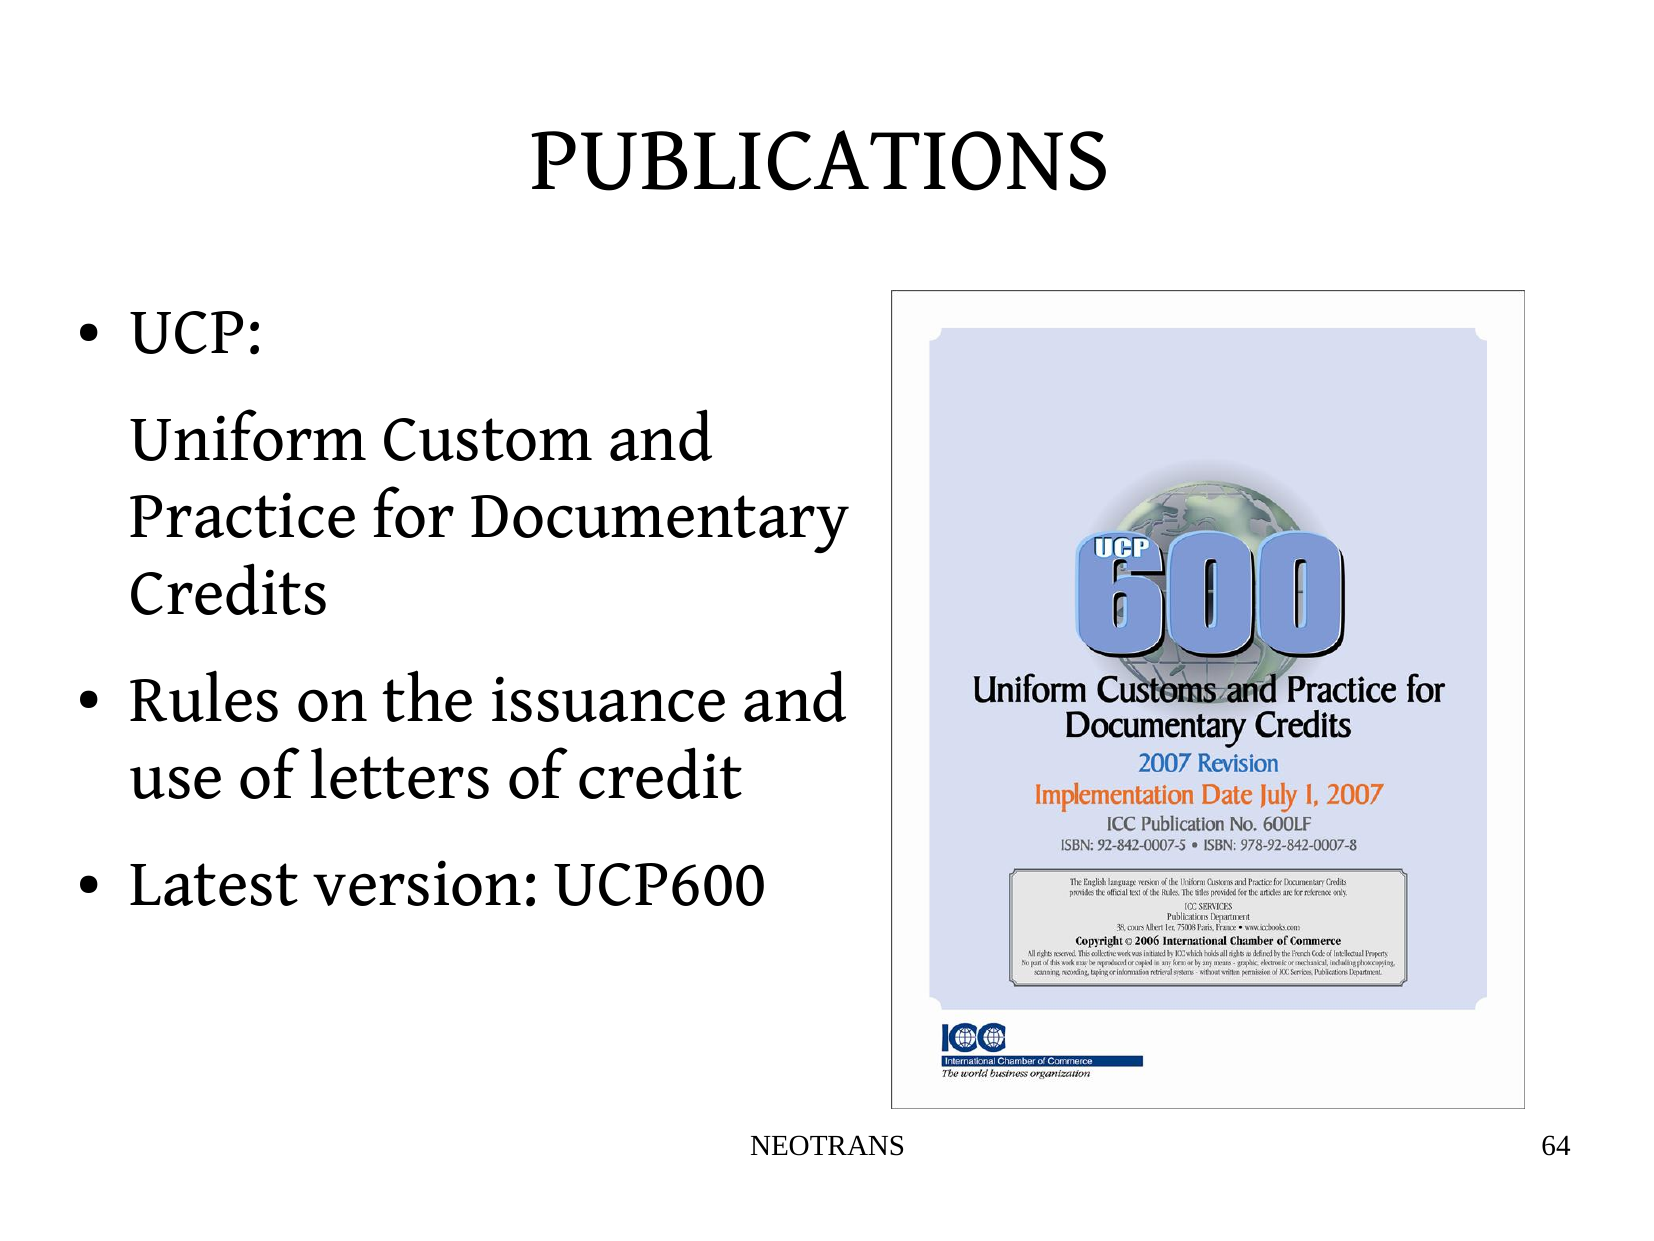

# PUBLICATIONS
UCP:
Uniform Custom and Practice for Documentary Credits
Rules on the issuance and use of letters of credit
Latest version: UCP600
NEOTRANS
64